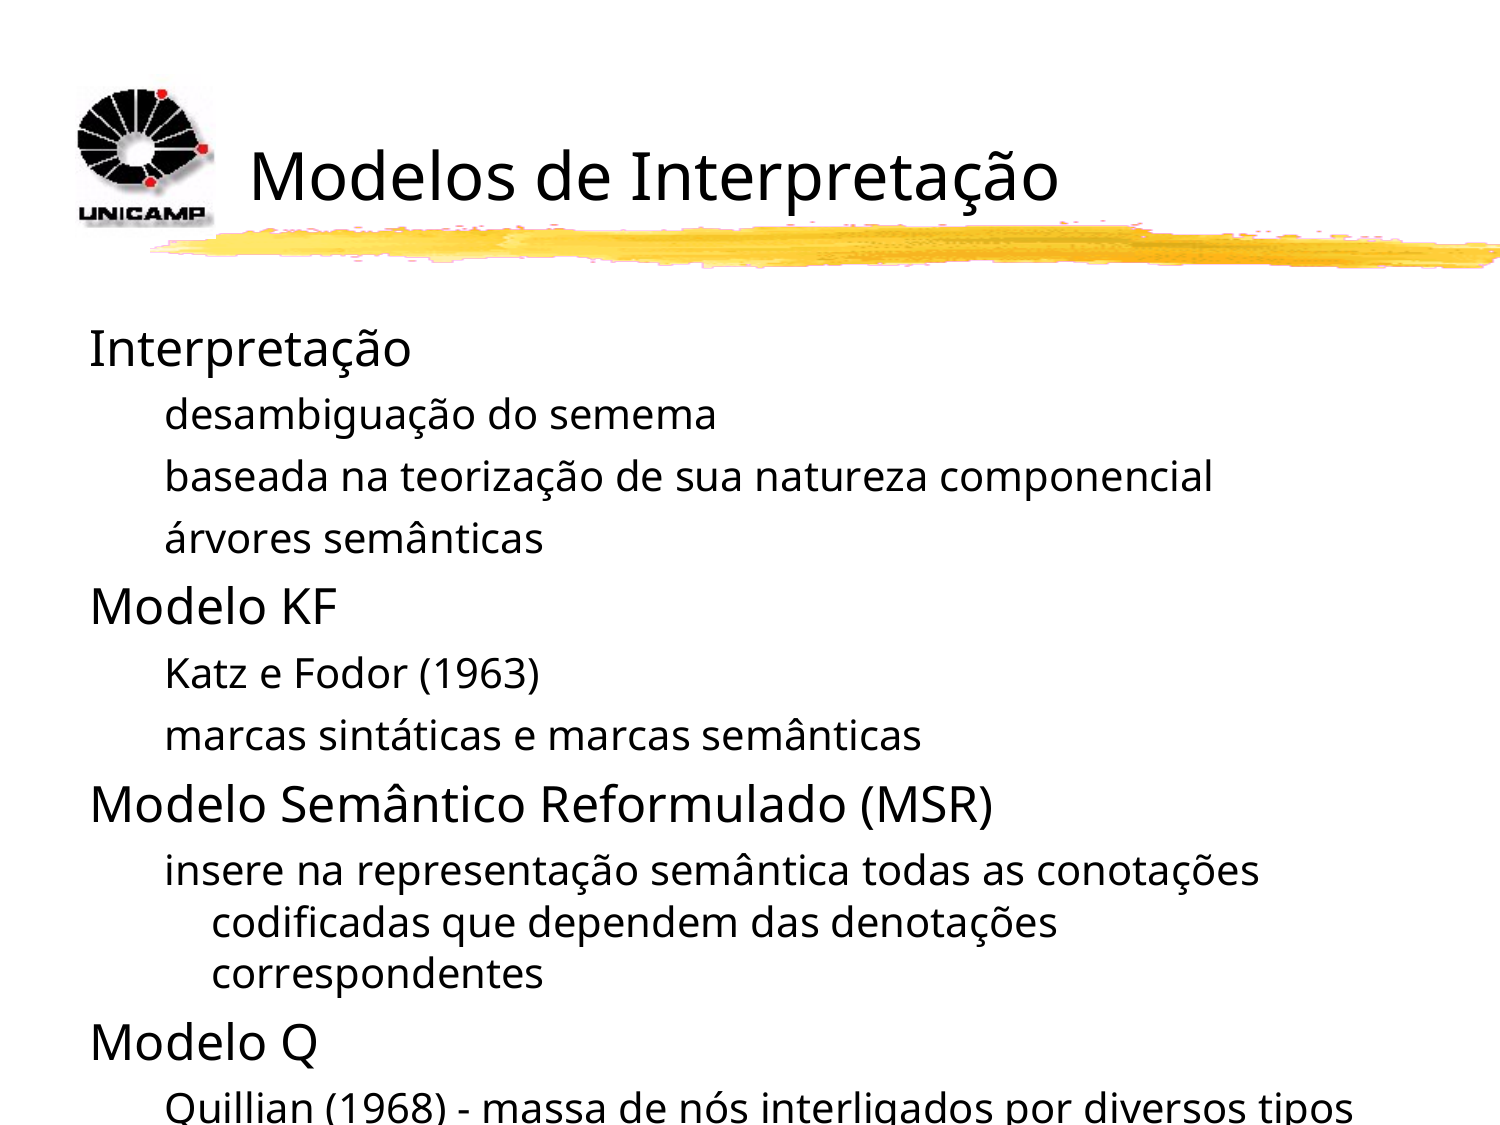

# Modelos de Interpretação
Interpretação
desambiguação do semema
baseada na teorização de sua natureza componencial
árvores semânticas
Modelo KF
Katz e Fodor (1963)
marcas sintáticas e marcas semânticas
Modelo Semântico Reformulado (MSR)
insere na representação semântica todas as conotações codificadas que dependem das denotações correspondentes
Modelo Q
Quillian (1968) - massa de nós interligados por diversos tipos de liames associativos